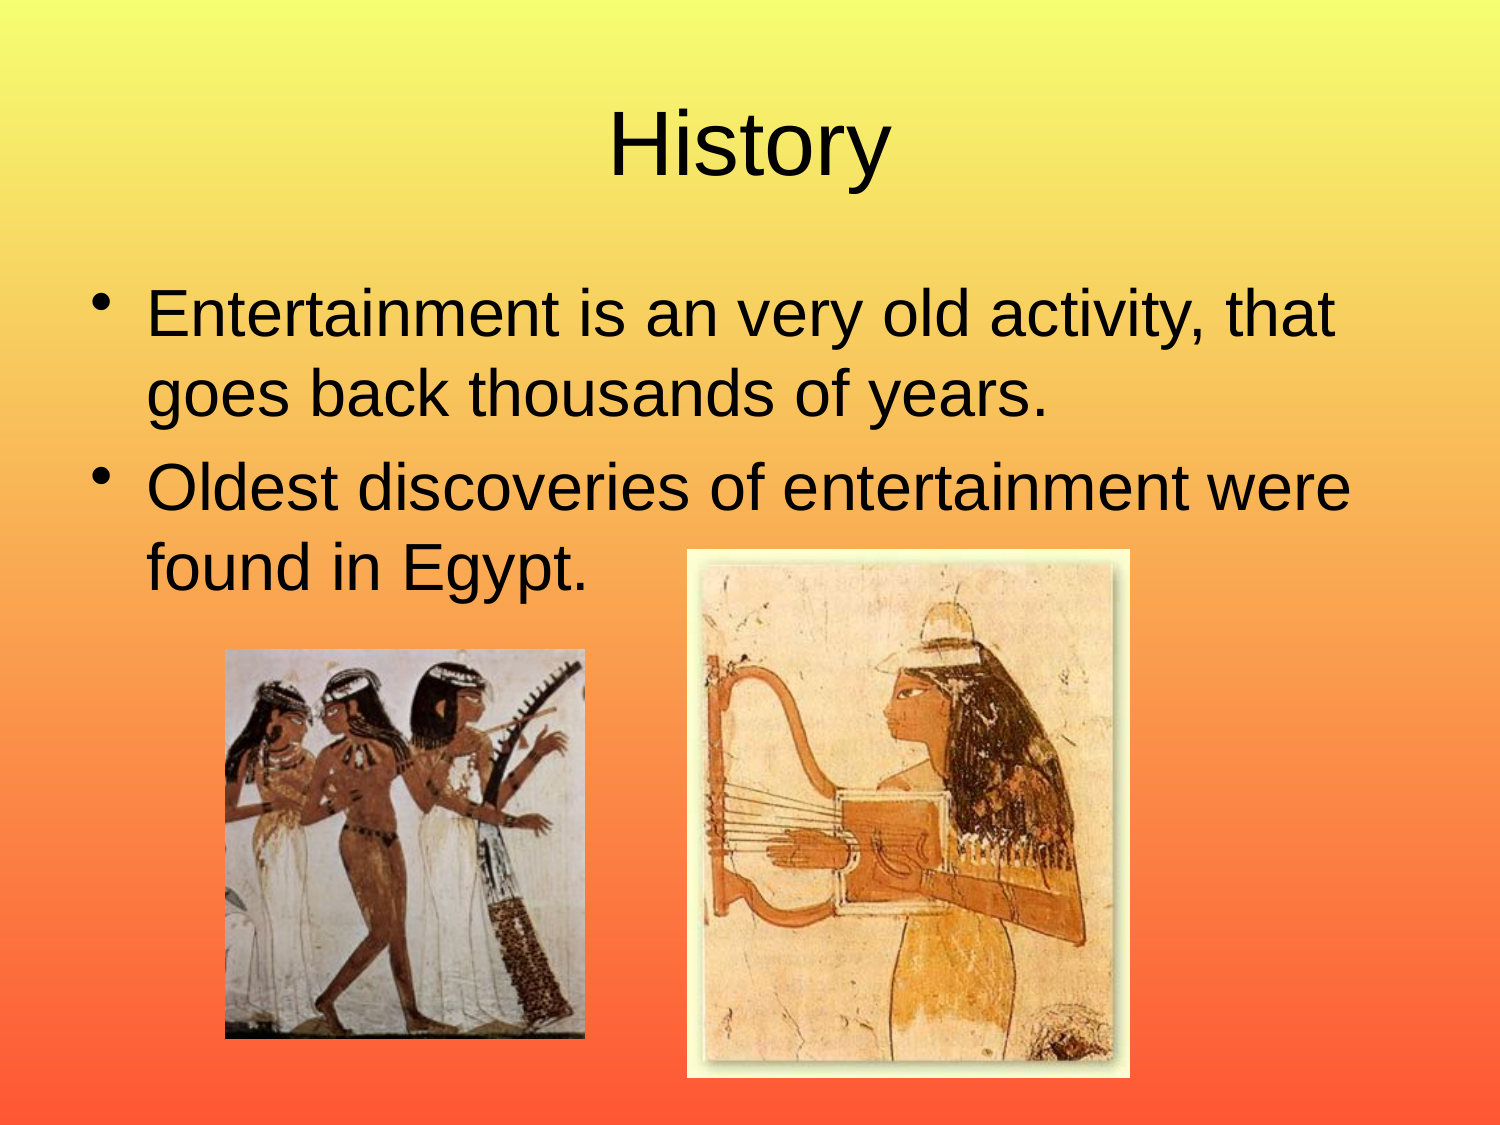

# History
Entertainment is an very old activity, that goes back thousands of years.
Oldest discoveries of entertainment were found in Egypt.